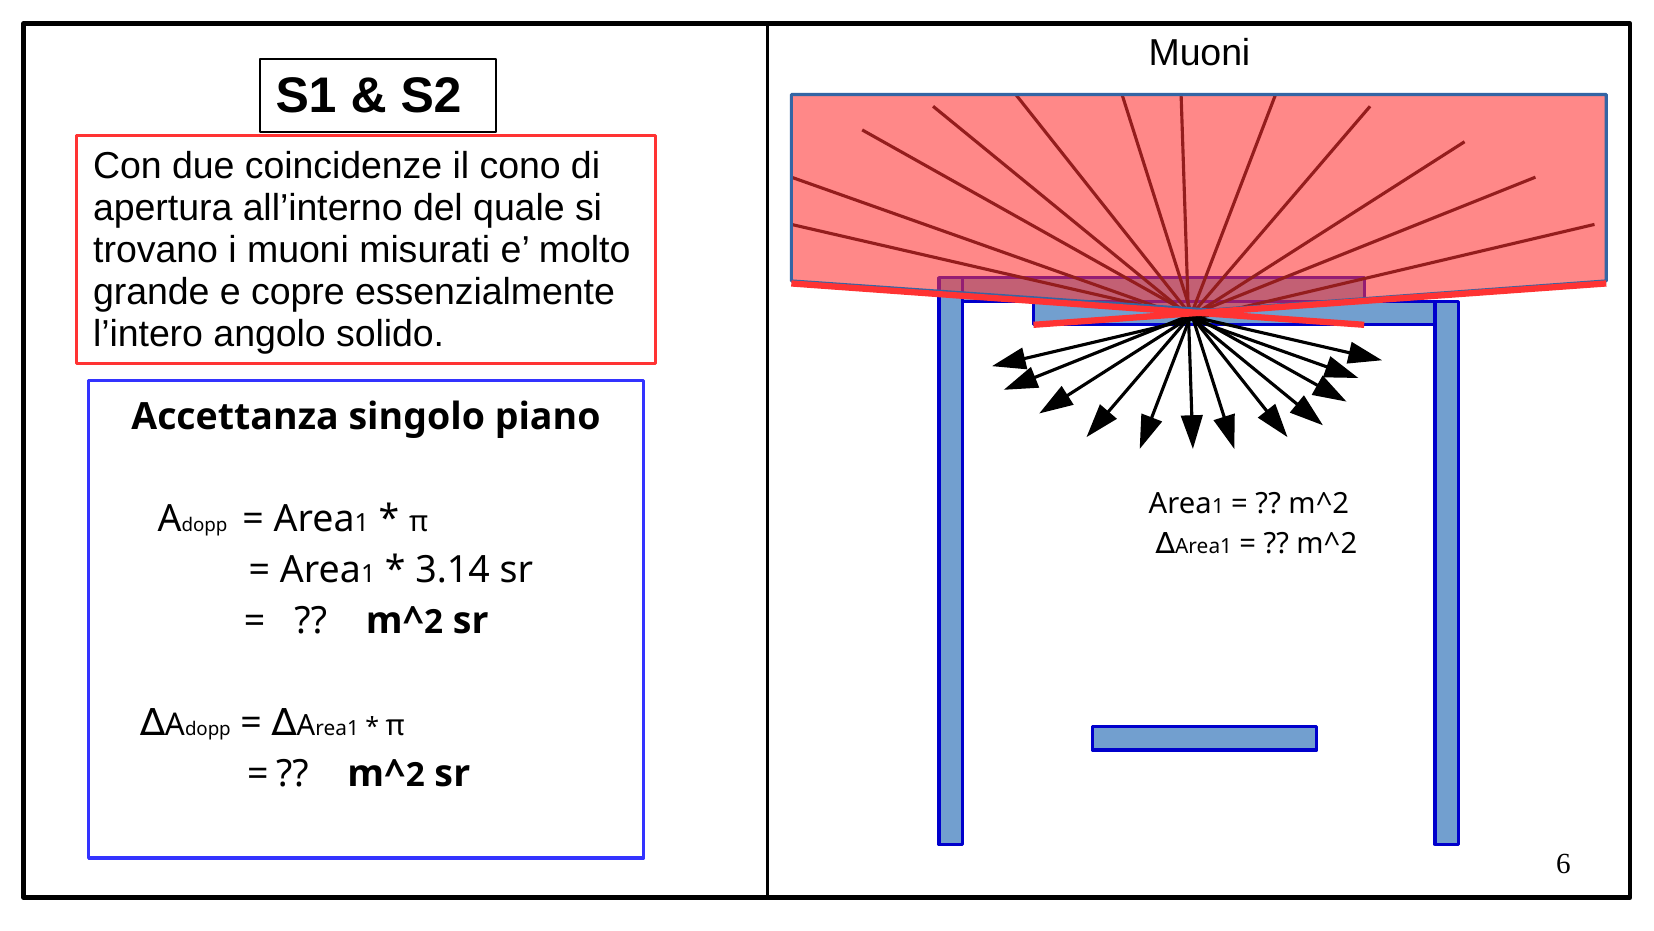

Muoni
S1 & S2
Con due coincidenze il cono di apertura all’interno del quale si trovano i muoni misurati e’ molto grande e copre essenzialmente l’intero angolo solido.
Accettanza singolo piano
 Adopp = Area1 * π
 = Area1 * 3.14 sr
= ?? m^2 sr
∆Adopp = ∆Area1 * π
 = ?? m^2 sr
Area1 = ?? m^2
 ∆Area1 = ?? m^2
6